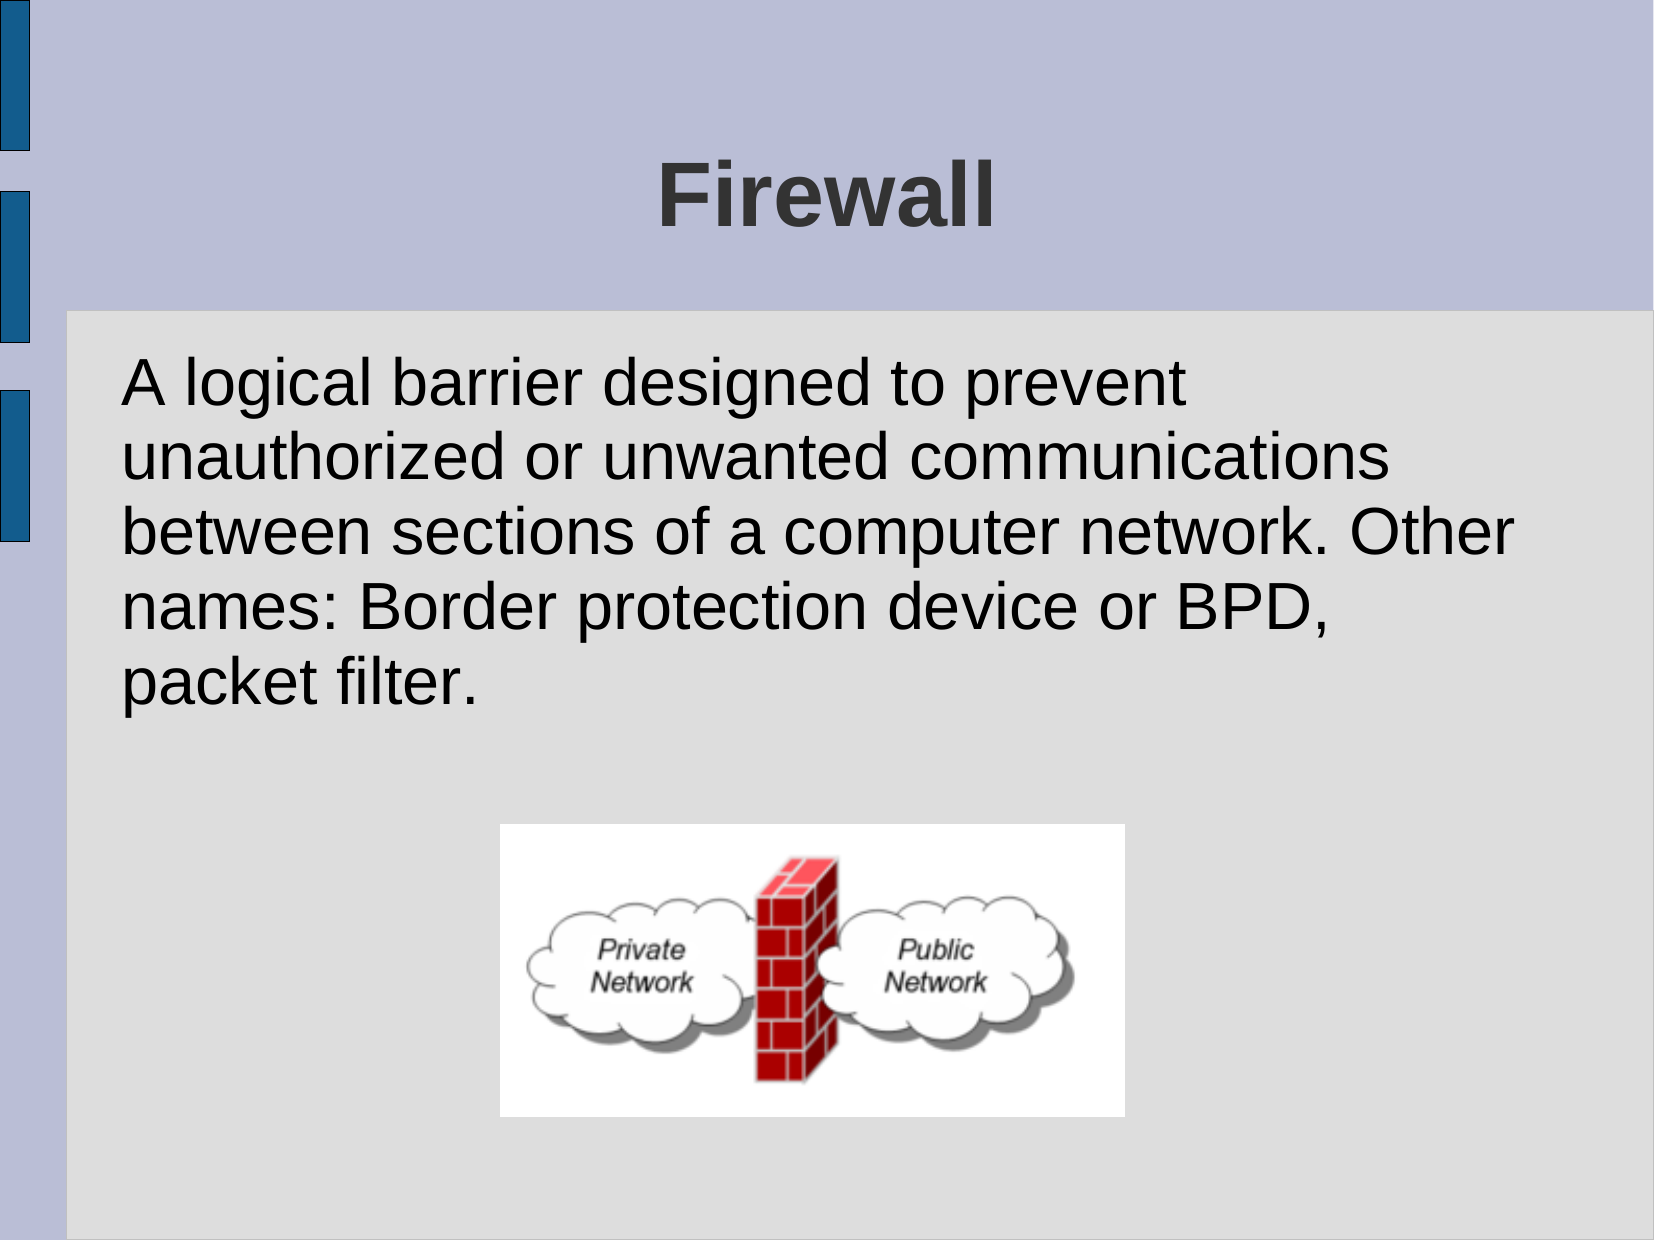

# Firewall
A logical barrier designed to prevent unauthorized or unwanted communications between sections of a computer network. Other names: Border protection device or BPD, packet filter.